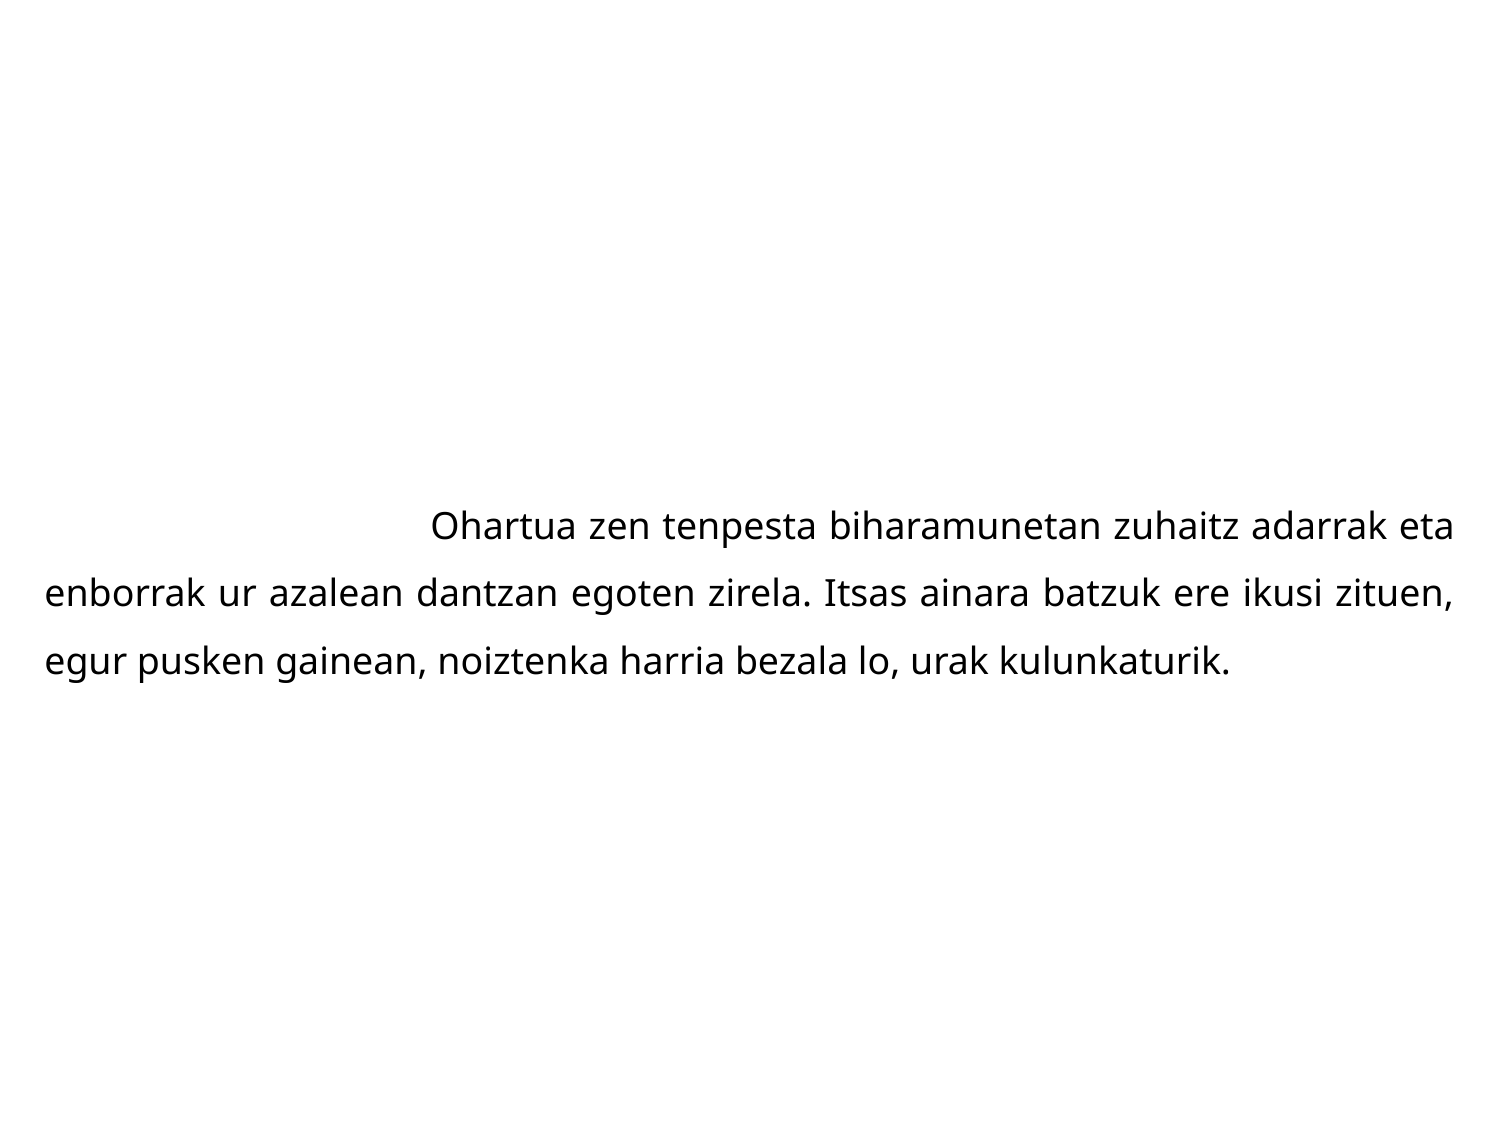

Ohartua zen tenpesta biharamunetan zuhaitz adarrak eta enborrak ur azalean dantzan egoten zirela. Itsas ainara batzuk ere ikusi zituen, egur pusken gainean, noiztenka harria bezala lo, urak kulunkaturik.